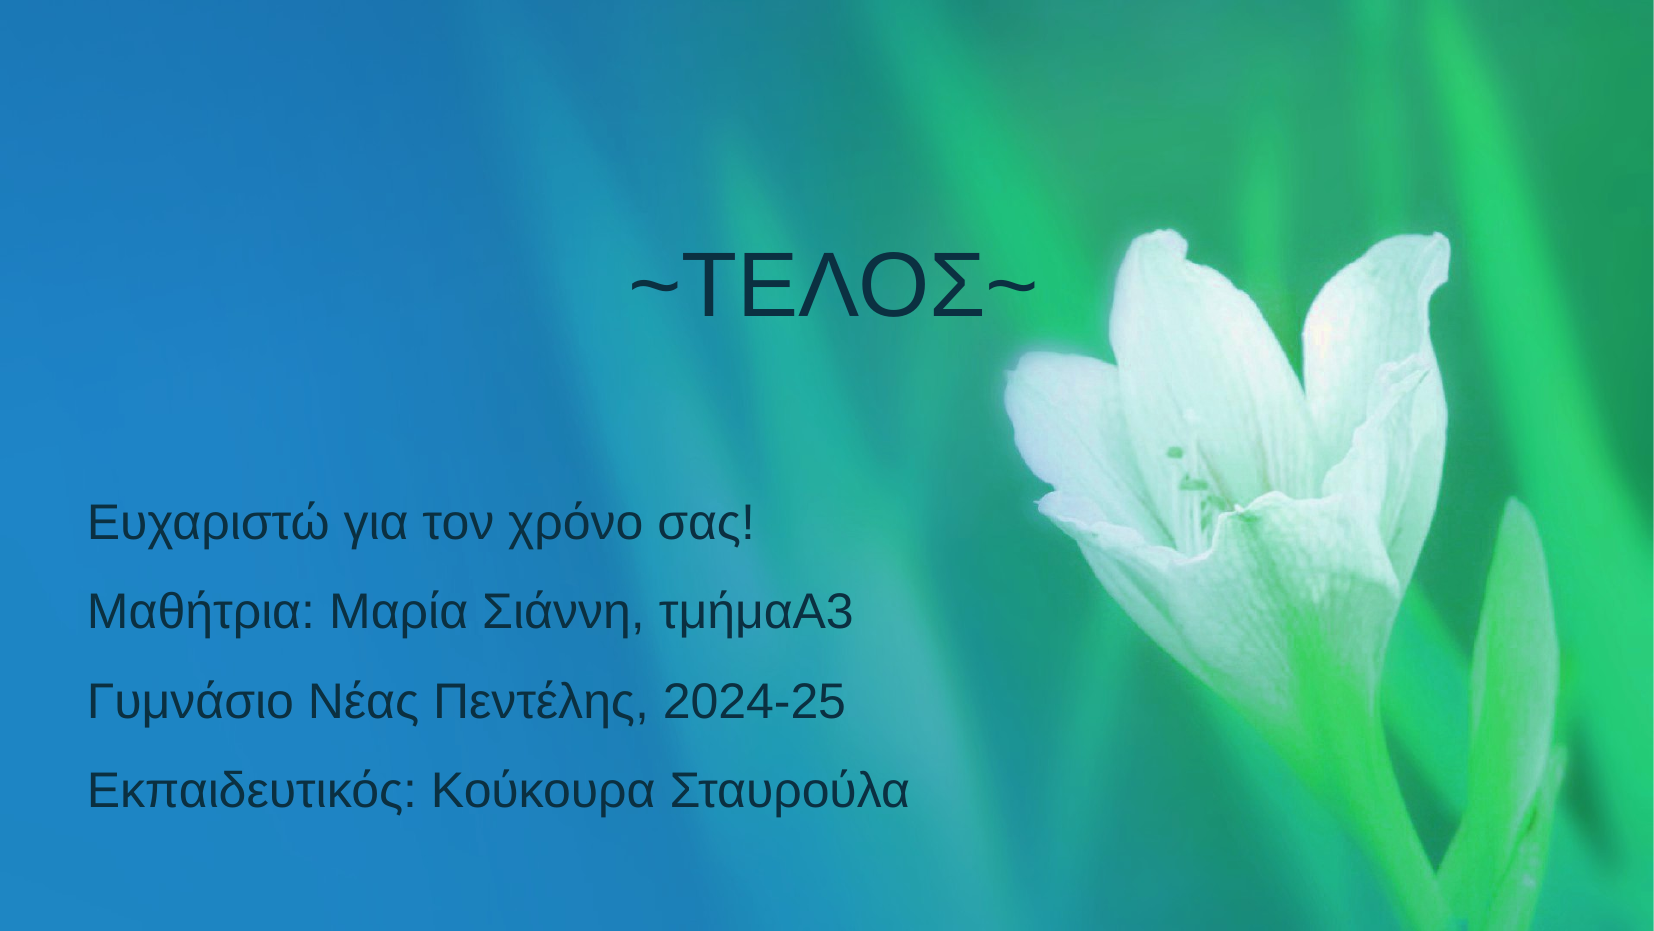

# ~ΤΕΛΟΣ~
Ευχαριστώ για τον χρόνο σας!
Μαθήτρια: Μαρία Σιάννη, τμήμαΑ3
Γυμνάσιο Νέας Πεντέλης, 2024-25
Εκπαιδευτικός: Κούκουρα Σταυρούλα